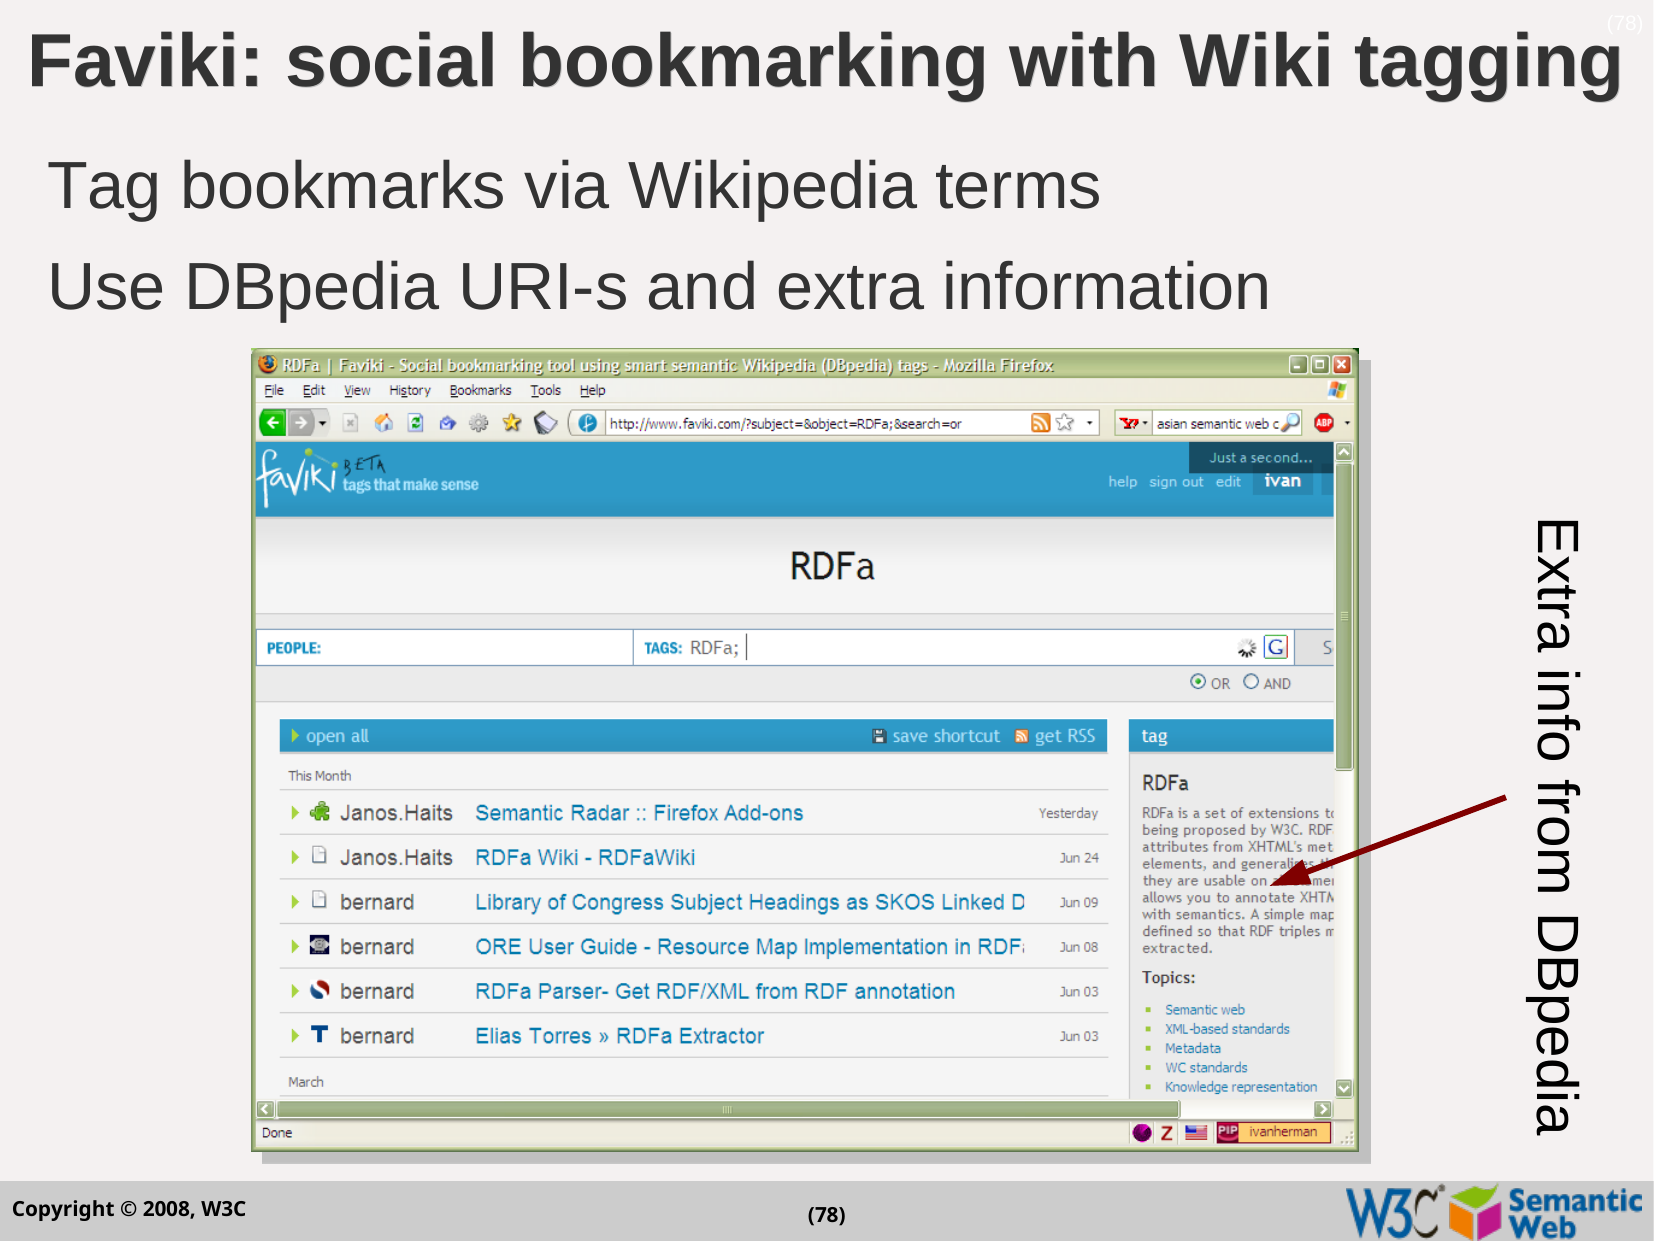

# Faviki: social bookmarking with Wiki tagging
Tag bookmarks via Wikipedia terms
Use DBpedia URI-s and extra information
Extra info from DBpedia